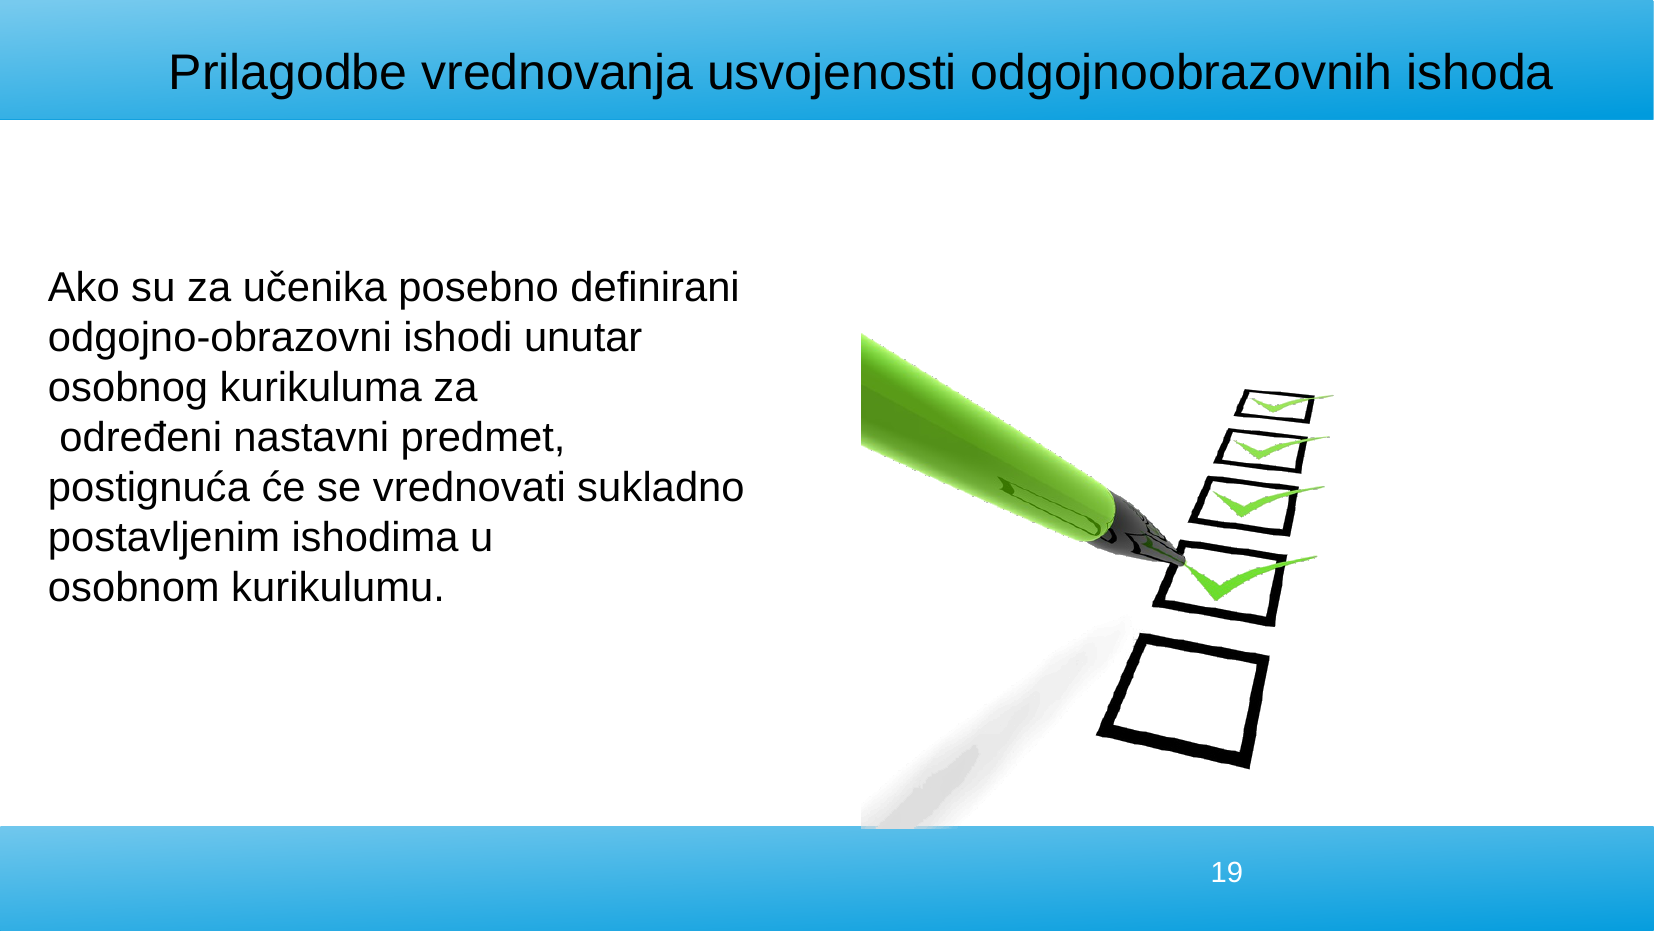

# Prilagodbe vrednovanja usvojenosti odgojnoobrazovnih ishoda
Ako su za učenika posebno definirani odgojno-obrazovni ishodi unutar osobnog kurikuluma za
 određeni nastavni predmet, postignuća će se vrednovati sukladno postavljenim ishodima u
osobnom kurikulumu.